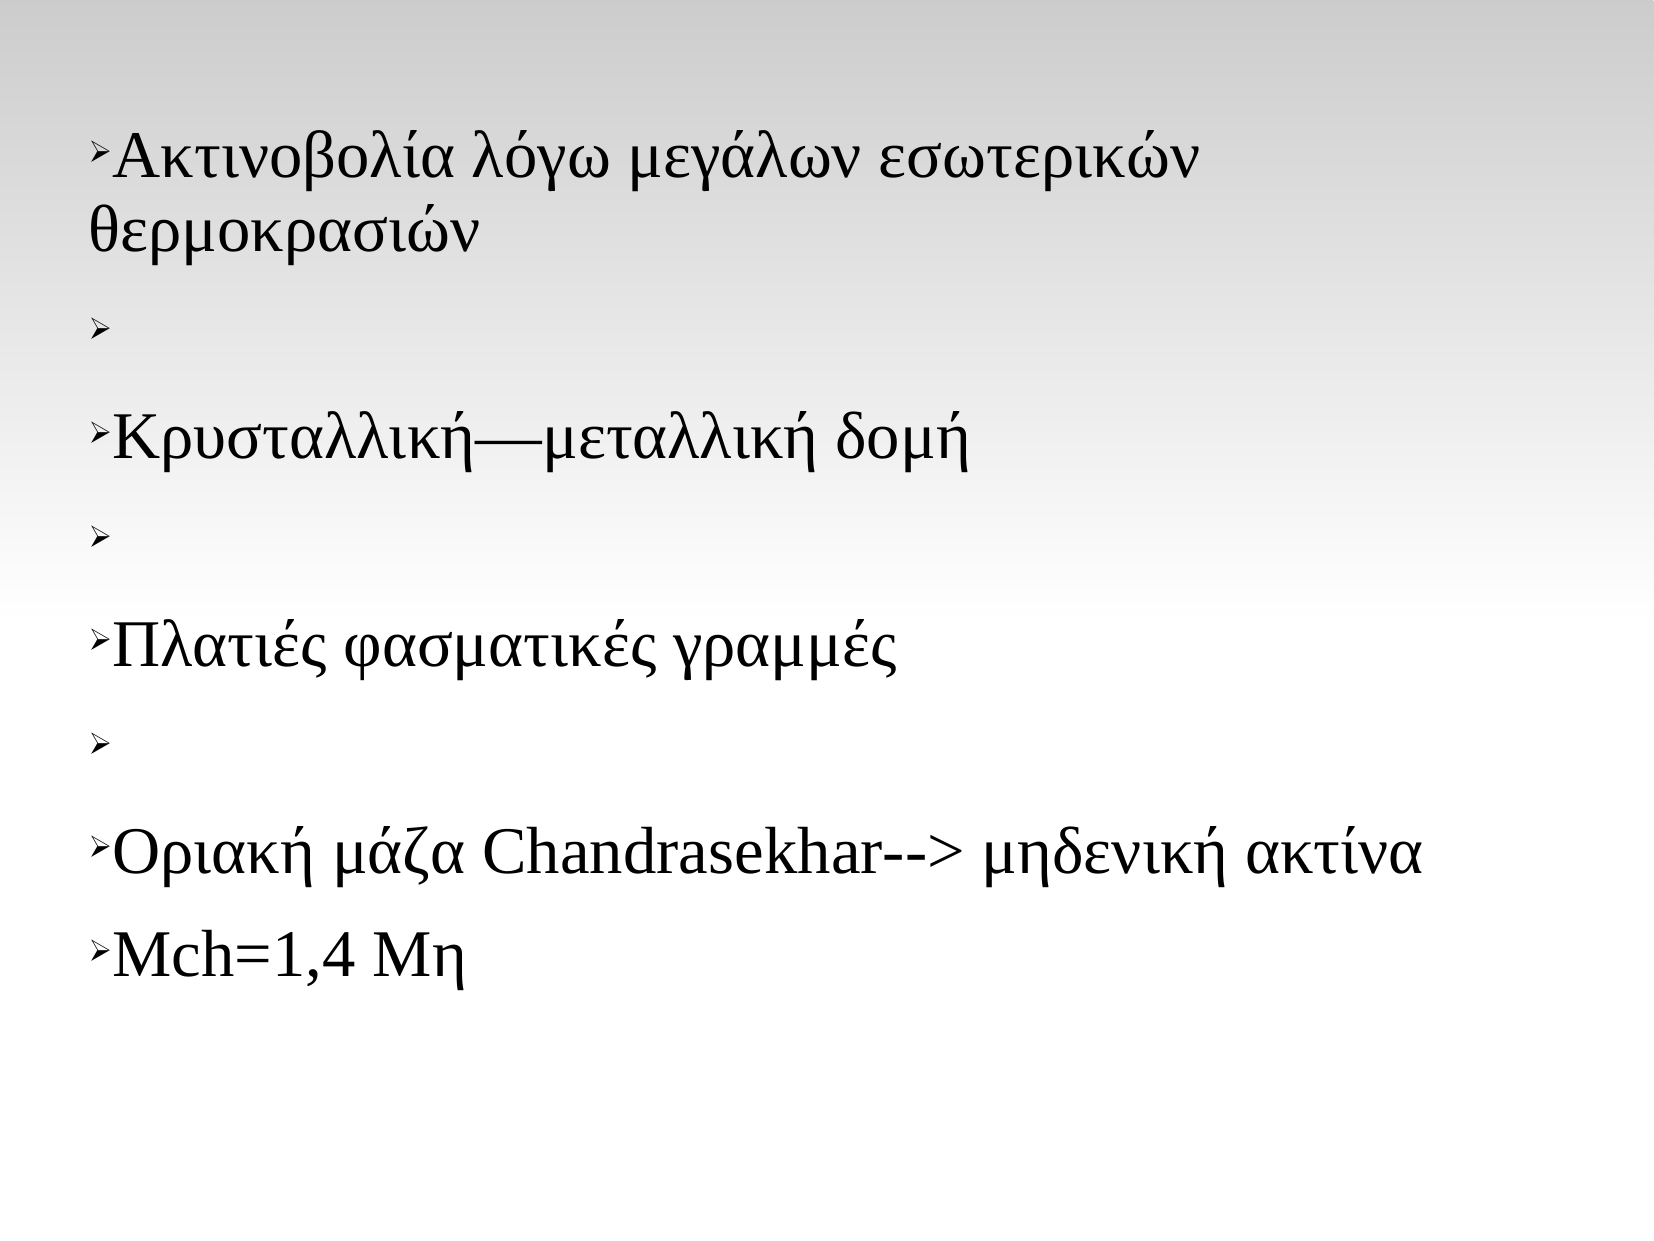

# Ακτινοβολία λόγω μεγάλων εσωτερικών θερμοκρασιών
Κρυσταλλική—μεταλλική δομή
Πλατιές φασματικές γραμμές
Οριακή μάζα Chandrasekhar--> μηδενική ακτίνα
Μch=1,4 Μη